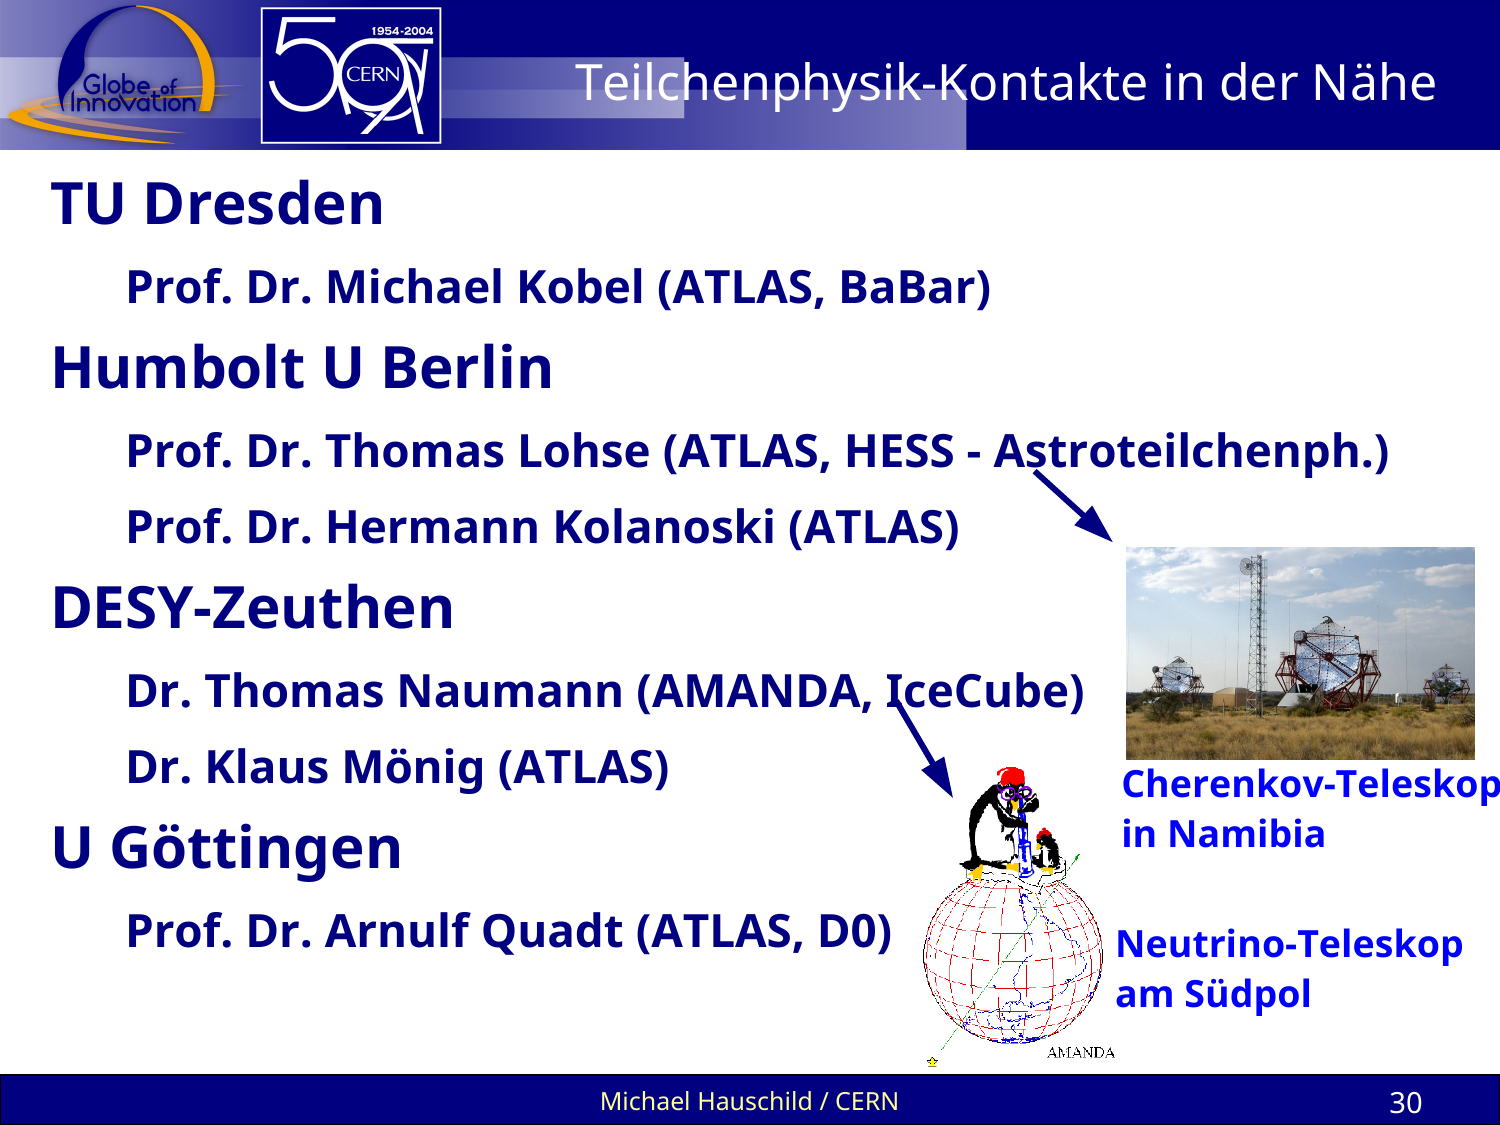

# Teilchenphysik-Kontakte in der Nähe
TU Dresden
Prof. Dr. Michael Kobel (ATLAS, BaBar)
Humbolt U Berlin
Prof. Dr. Thomas Lohse (ATLAS, HESS - Astroteilchenph.)
Prof. Dr. Hermann Kolanoski (ATLAS)
DESY-Zeuthen
Dr. Thomas Naumann (AMANDA, IceCube)
Dr. Klaus Mönig (ATLAS)
U Göttingen
Prof. Dr. Arnulf Quadt (ATLAS, D0)
Cherenkov-Teleskop
in Namibia
Neutrino-Teleskop
am Südpol